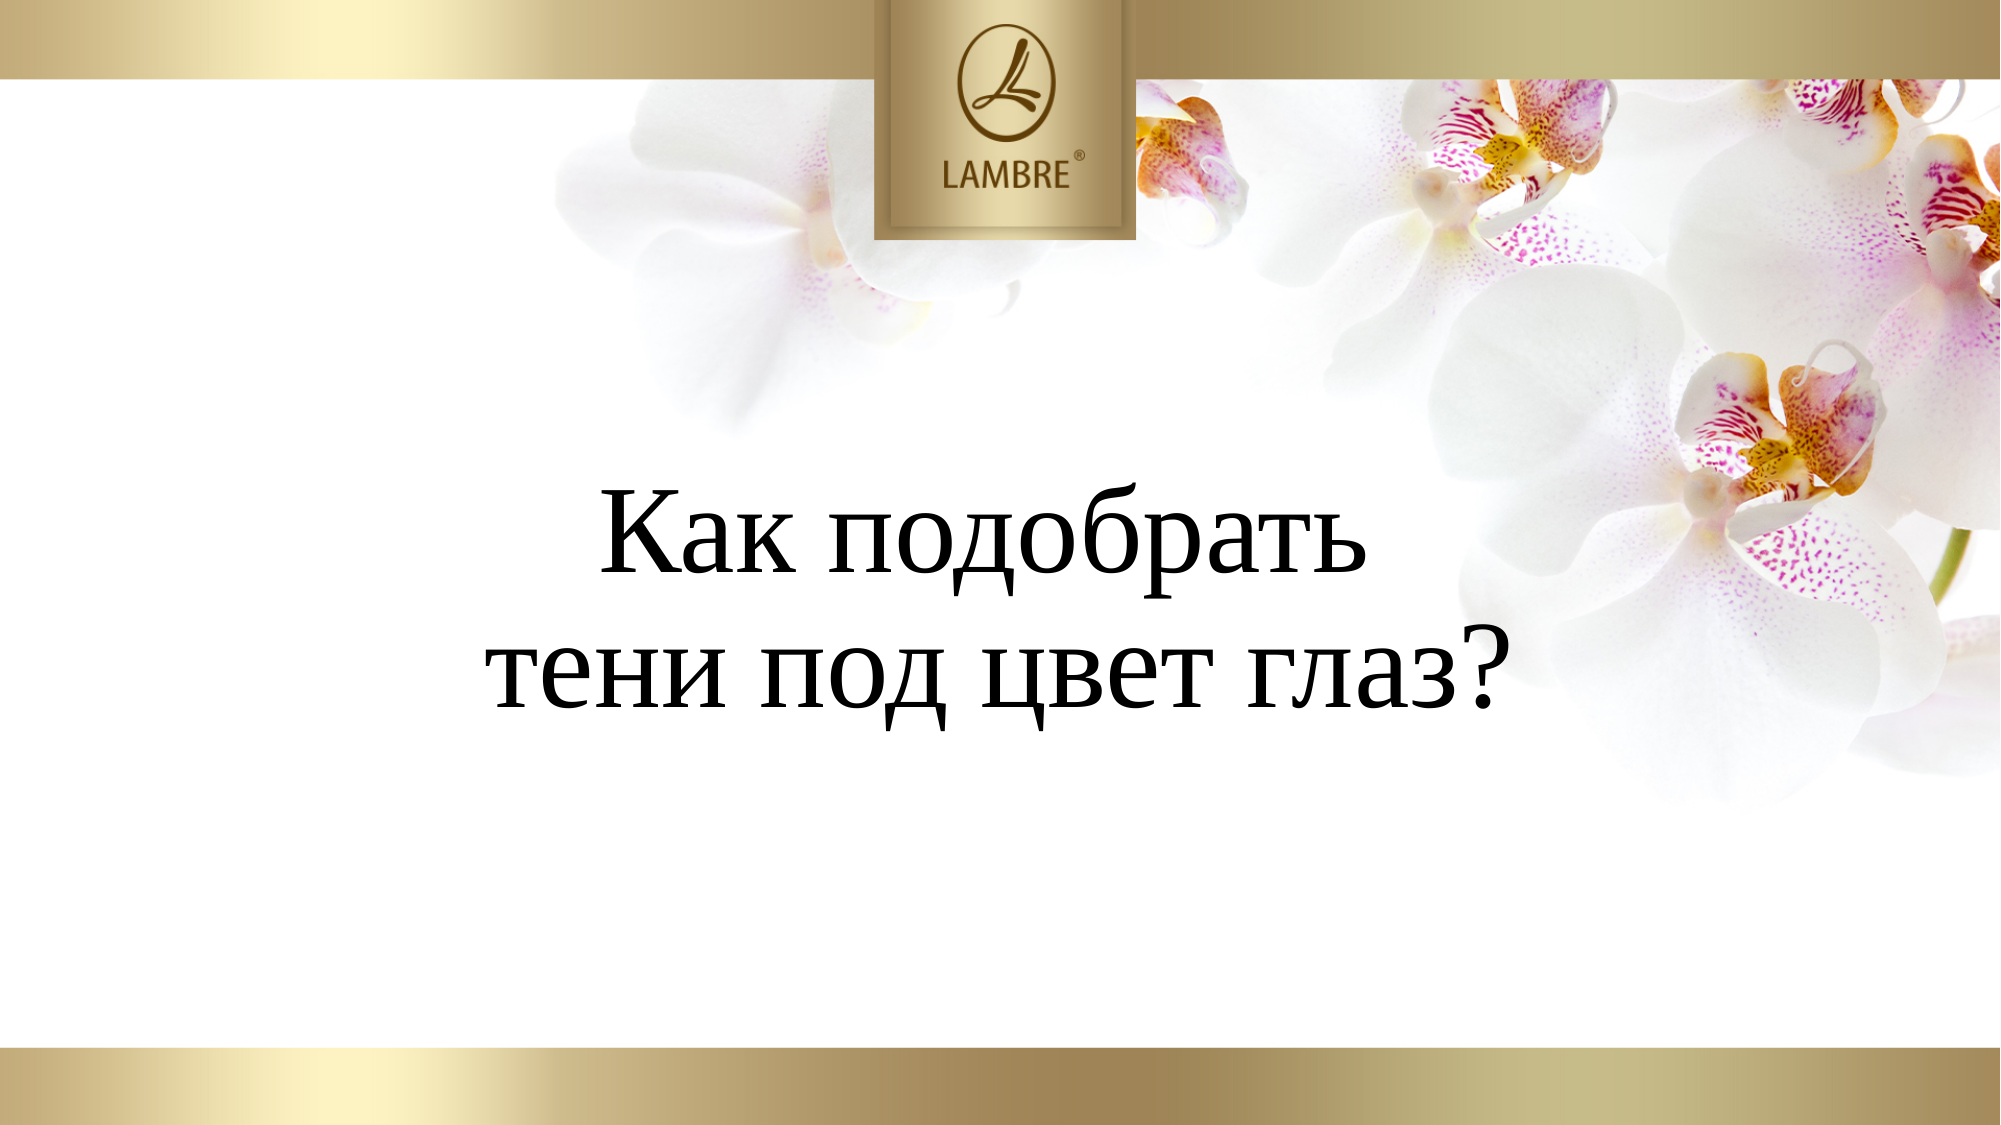

# Как подобрать тени под цвет глаз?